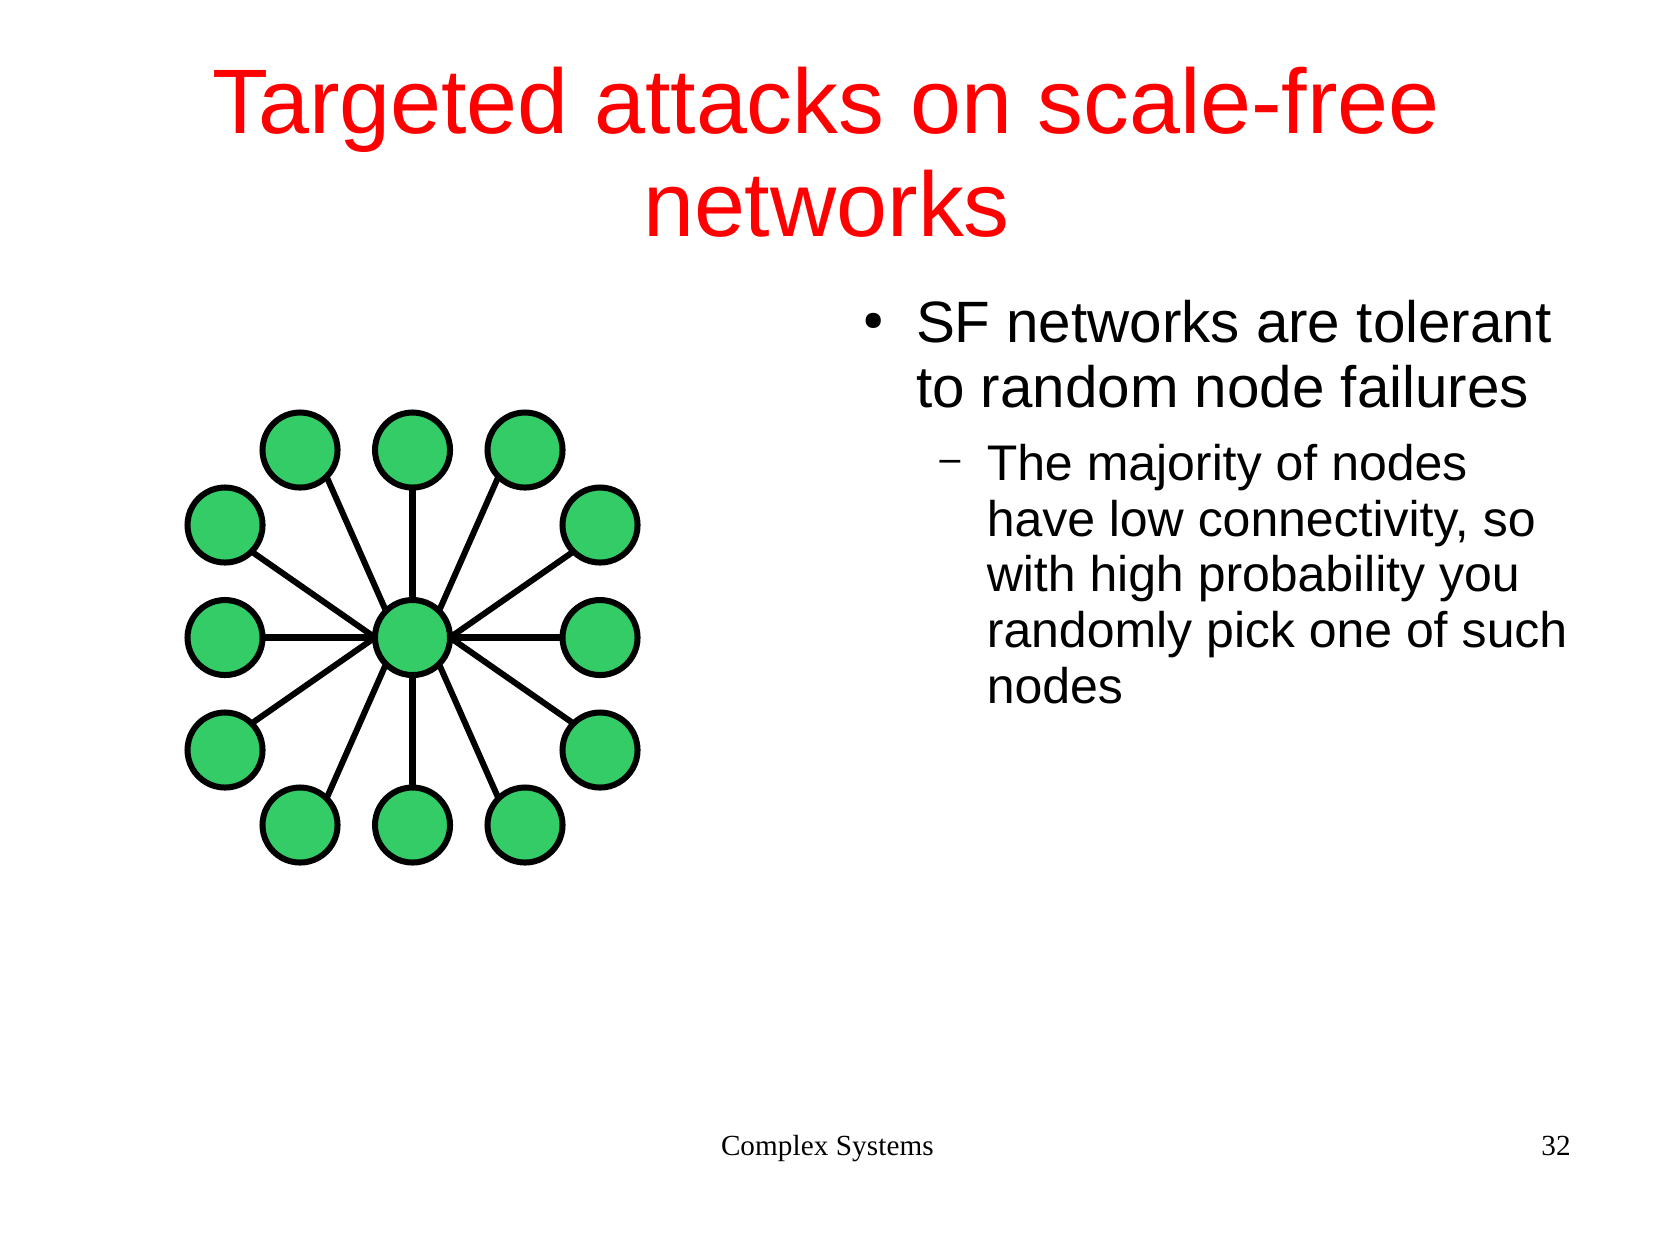

# Targeted attacks on scale-free networks
SF networks are tolerant to random node failures
The majority of nodes have low connectivity, so with high probability you randomly pick one of such nodes
Complex Systems
32